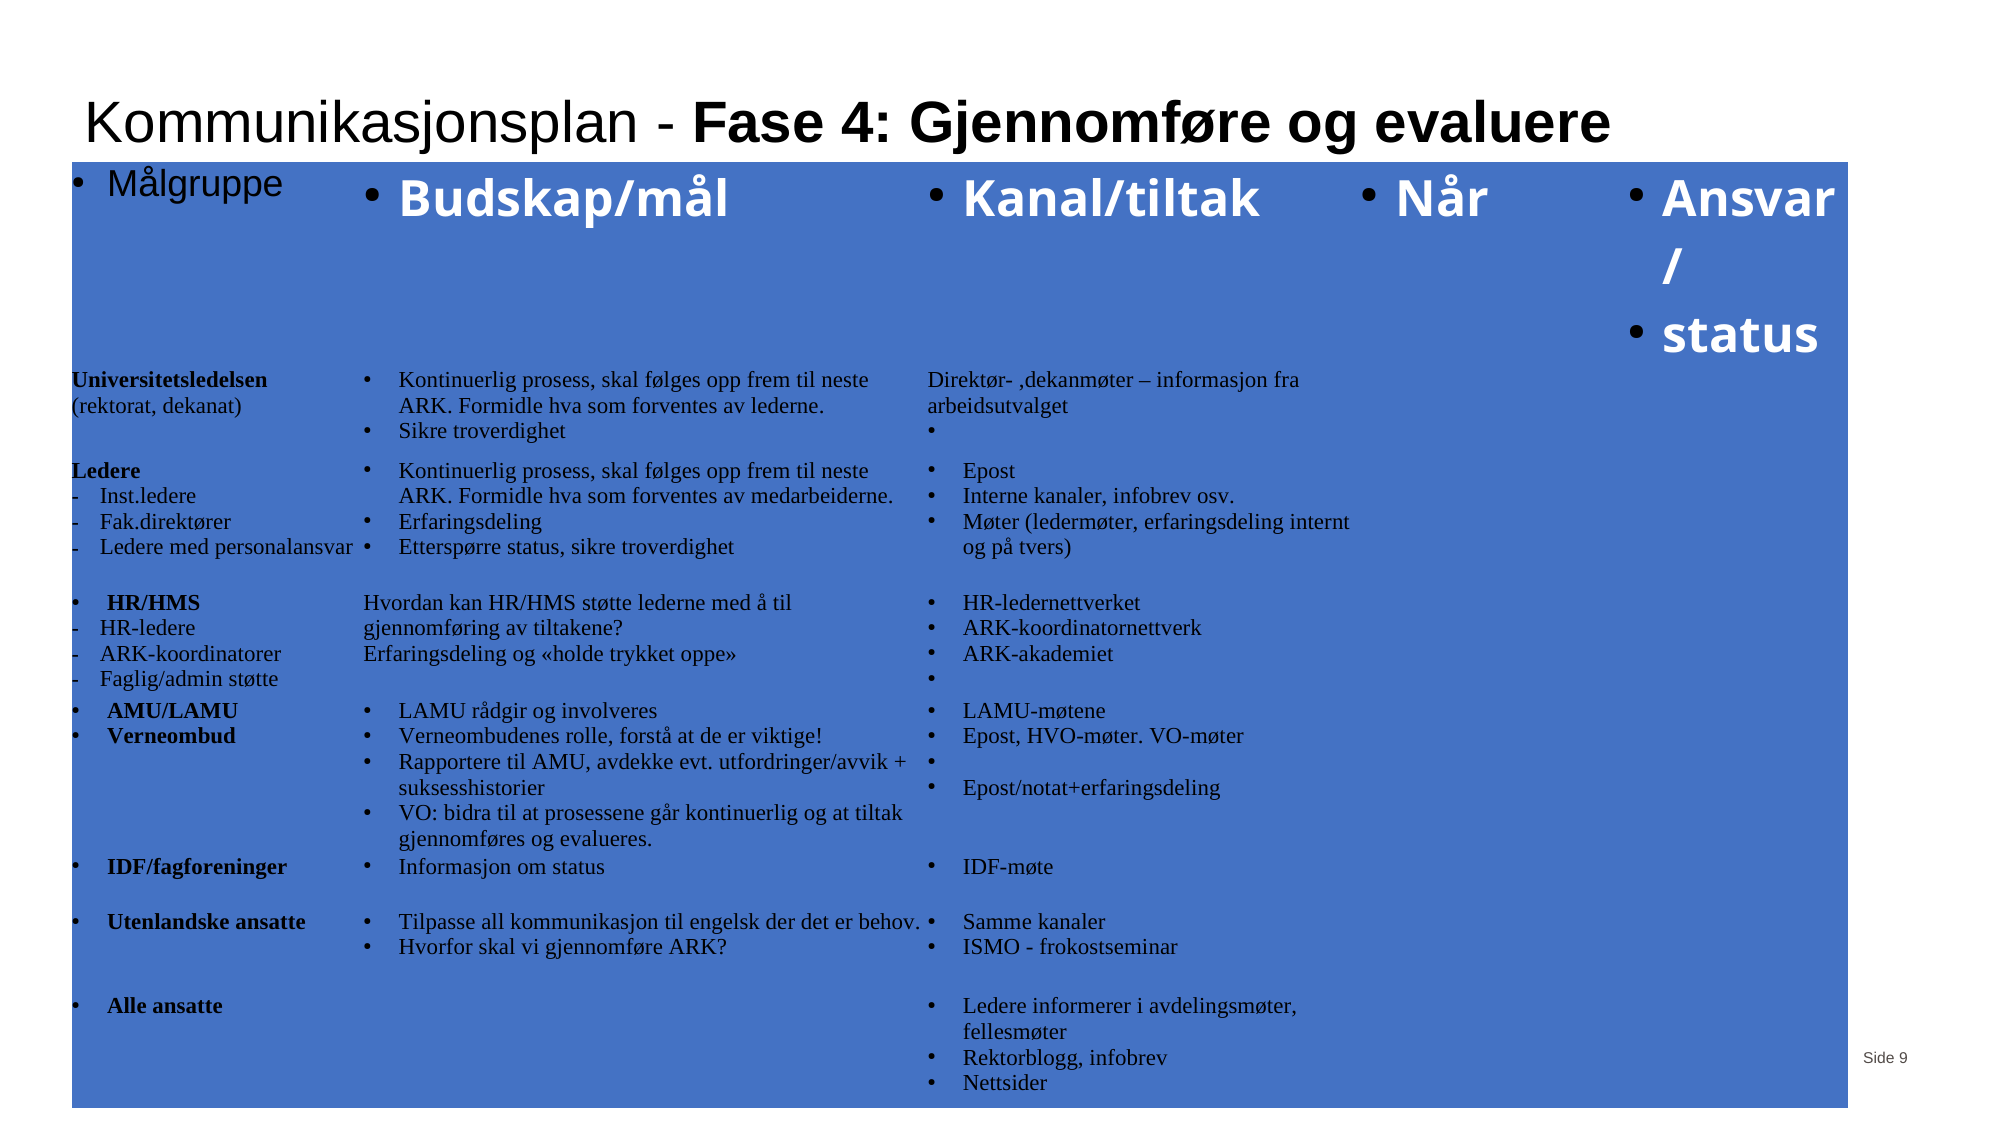

Kommunikasjonsplan - Fase 4: Gjennomføre og evaluere
| Målgruppe | Budskap/mål | Kanal/tiltak | Når | Ansvar/ status |
| --- | --- | --- | --- | --- |
| Universitetsledelsen (rektorat, dekanat) | Kontinuerlig prosess, skal følges opp frem til neste ARK. Formidle hva som forventes av lederne. Sikre troverdighet | Direktør- ,dekanmøter – informasjon fra arbeidsutvalget | | |
| Ledere Inst.ledere Fak.direktører Ledere med personalansvar | Kontinuerlig prosess, skal følges opp frem til neste ARK. Formidle hva som forventes av medarbeiderne. Erfaringsdeling Etterspørre status, sikre troverdighet | Epost Interne kanaler, infobrev osv. Møter (ledermøter, erfaringsdeling internt og på tvers) | | |
| HR/HMS HR-ledere ARK-koordinatorer Faglig/admin støtte | Hvordan kan HR/HMS støtte lederne med å til gjennomføring av tiltakene? Erfaringsdeling og «holde trykket oppe» | HR-ledernettverket ARK-koordinatornettverk ARK-akademiet | | |
| AMU/LAMU Verneombud | LAMU rådgir og involveres Verneombudenes rolle, forstå at de er viktige! Rapportere til AMU, avdekke evt. utfordringer/avvik + suksesshistorier VO: bidra til at prosessene går kontinuerlig og at tiltak gjennomføres og evalueres. | LAMU-møtene Epost, HVO-møter. VO-møter Epost/notat+erfaringsdeling | | |
| IDF/fagforeninger | Informasjon om status | IDF-møte | | |
| Utenlandske ansatte | Tilpasse all kommunikasjon til engelsk der det er behov. Hvorfor skal vi gjennomføre ARK? | Samme kanaler ISMO - frokostseminar | | |
| Alle ansatte | | Ledere informerer i avdelingsmøter, fellesmøter Rektorblogg, infobrev Nettsider | | |
Side